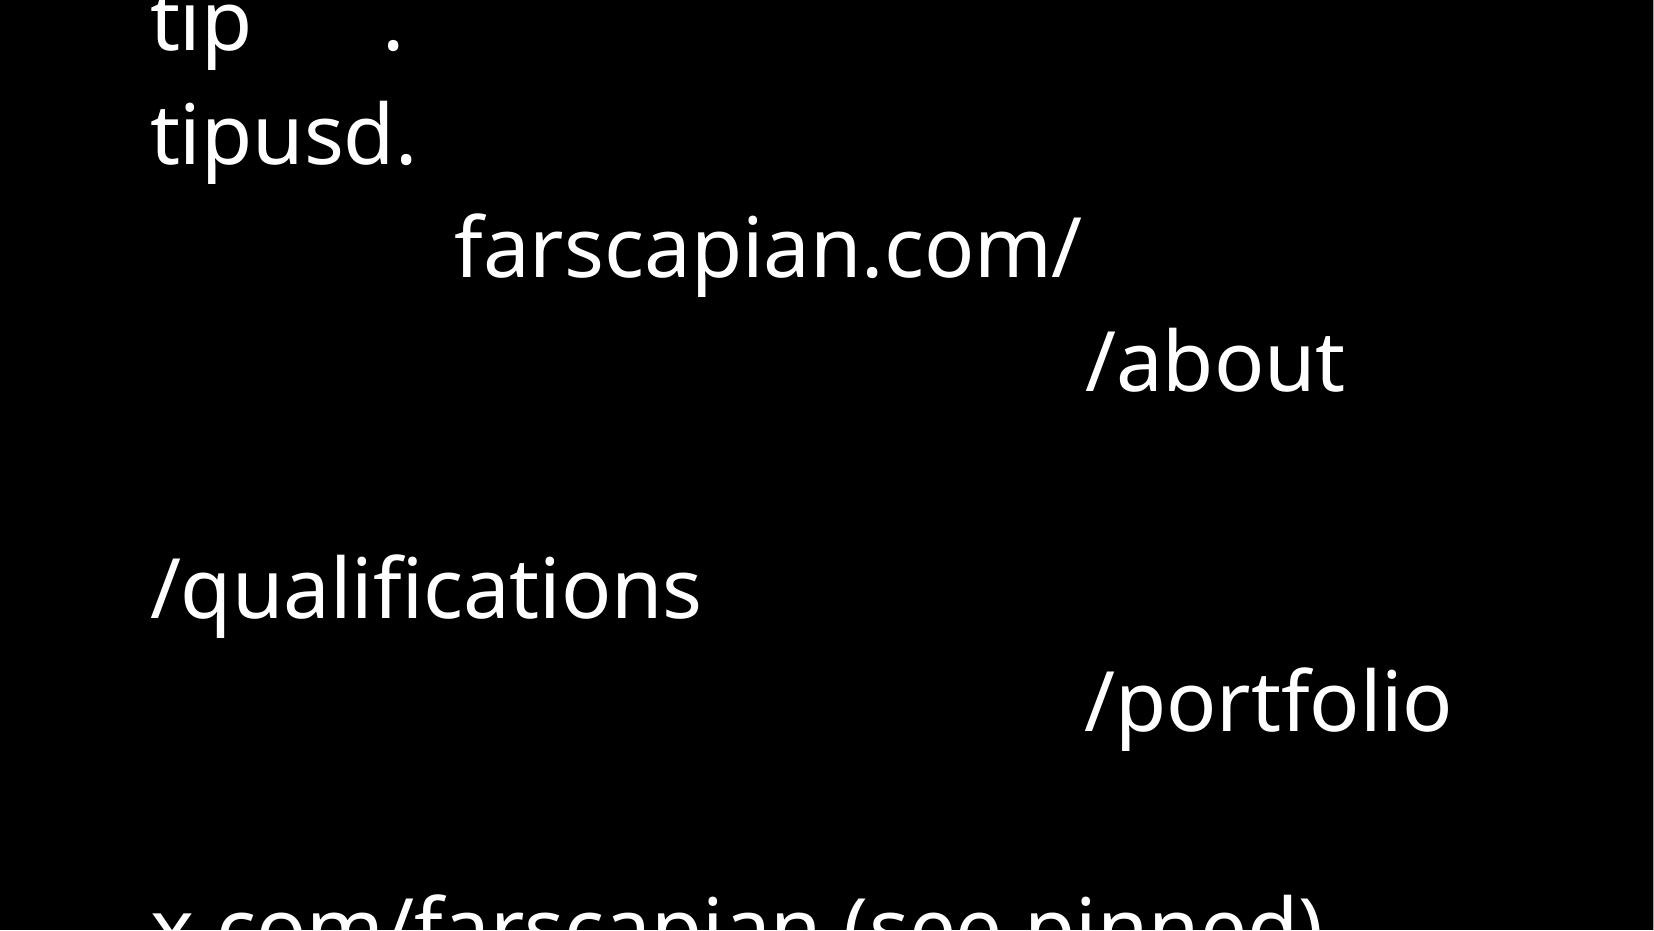

# tip .
tipusd.
 farscapian.com/
 /about /qualifications
 /portfolio
x.com/farscapian (see pinned)